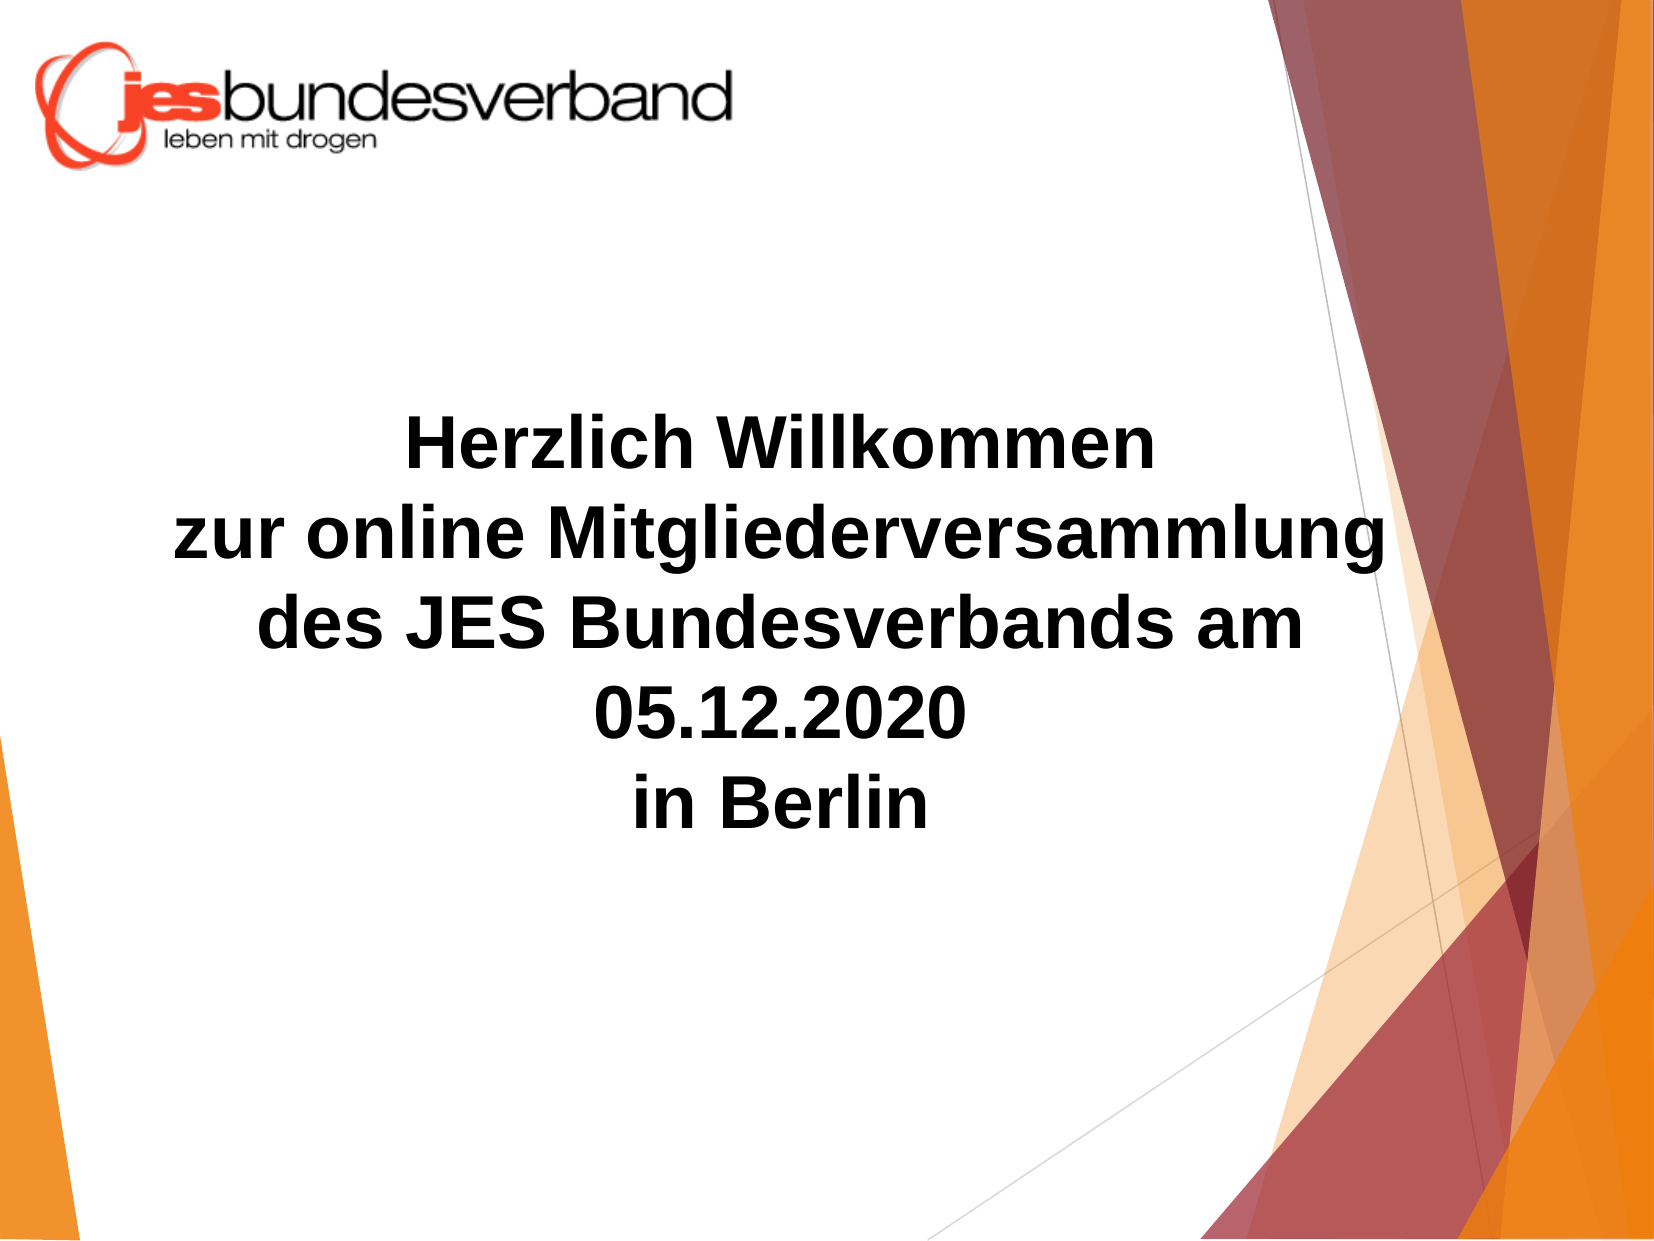

Herzlich Willkommen
zur online Mitgliederversammlung
des JES Bundesverbands am
05.12.2020
in Berlin